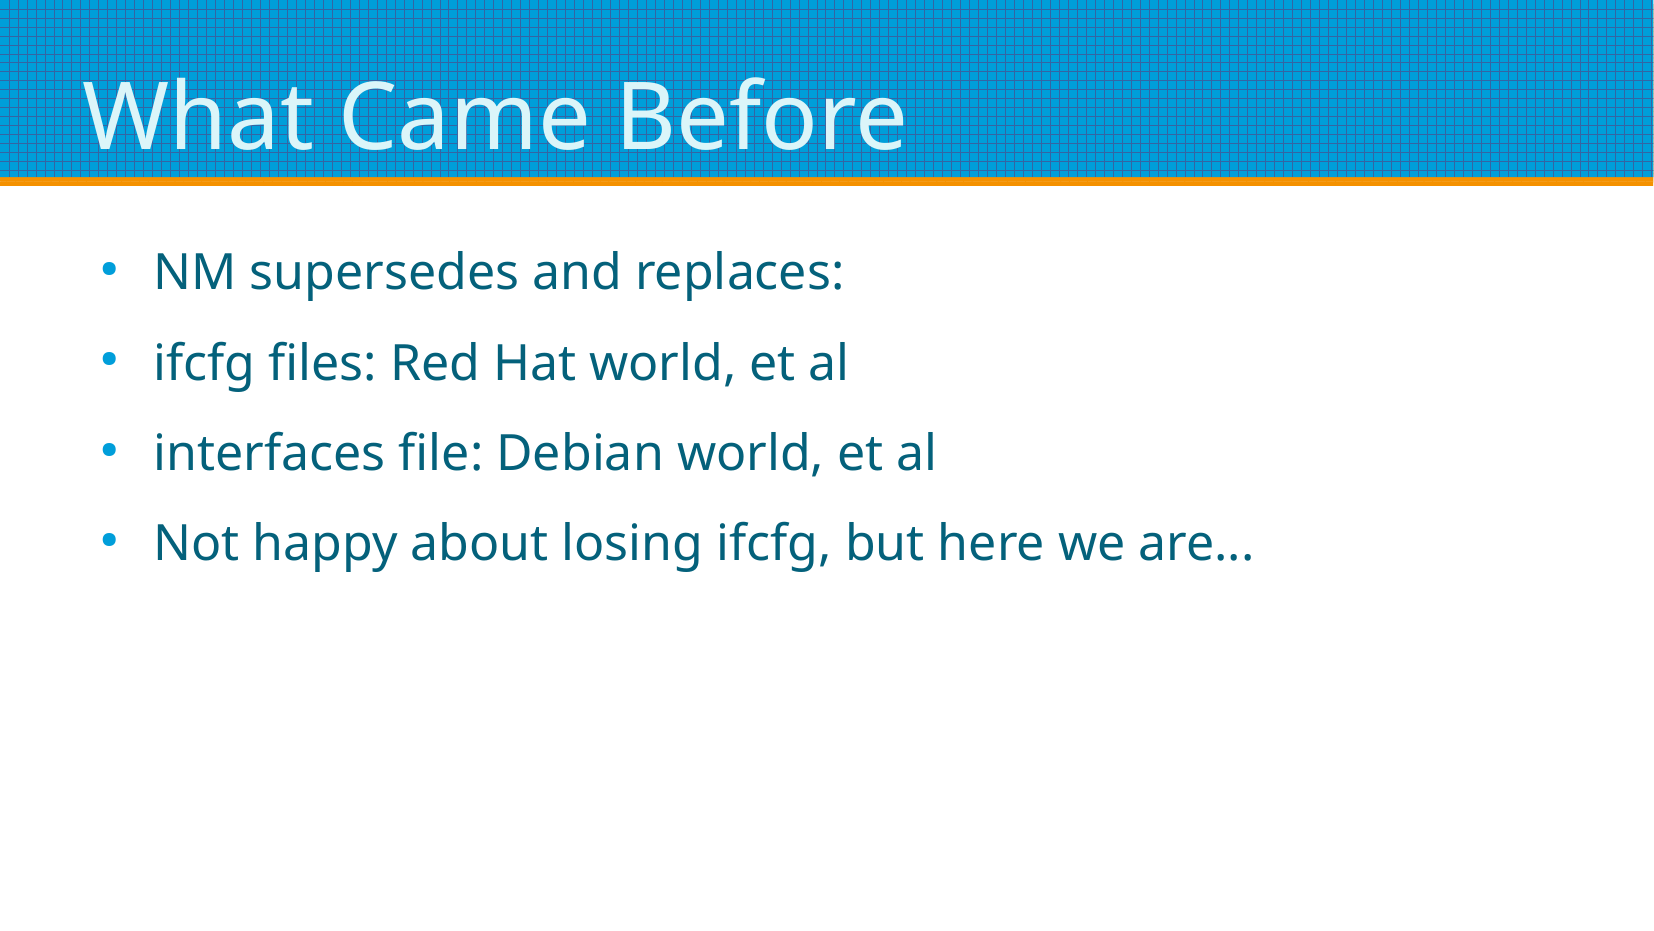

# What Came Before
NM supersedes and replaces:
ifcfg files: Red Hat world, et al
interfaces file: Debian world, et al
Not happy about losing ifcfg, but here we are...